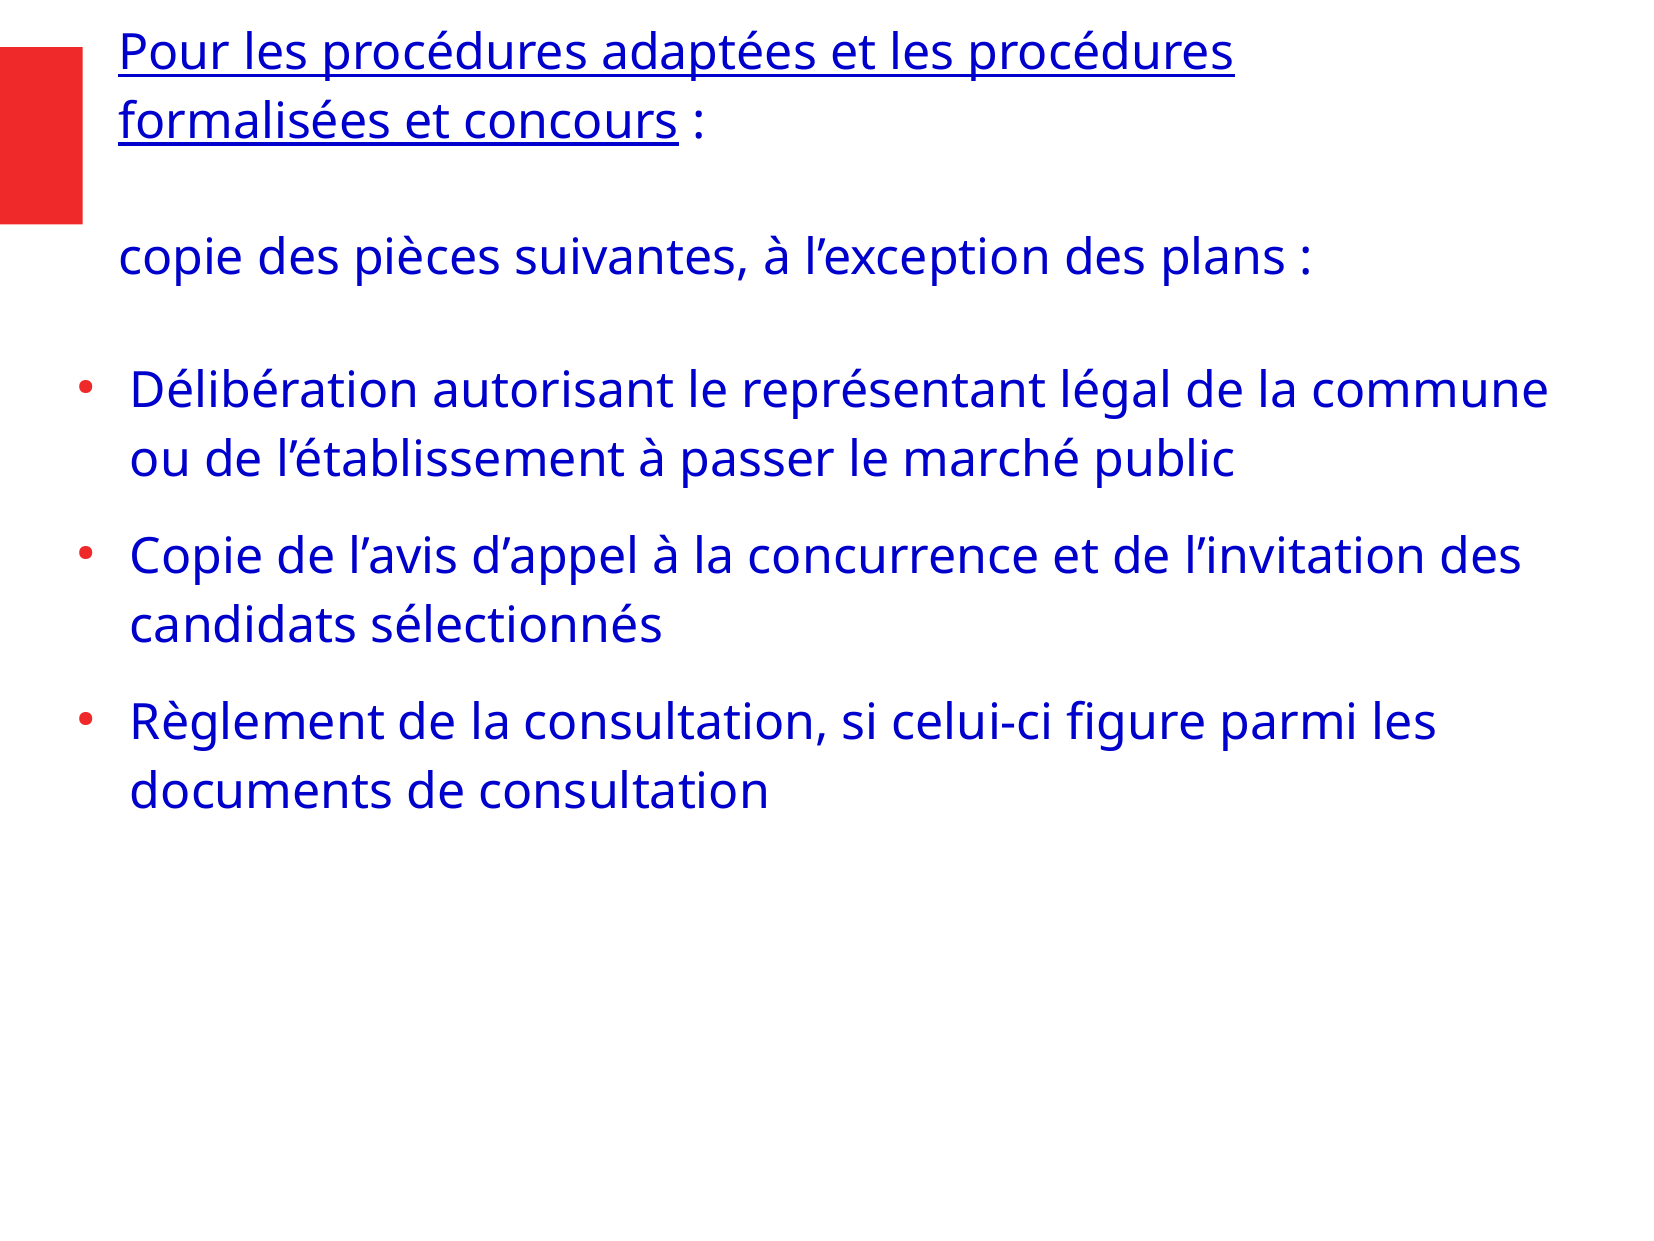

# Pour les procédures adaptées et les procédures 	 formalisées et concours : copie des pièces suivantes, à l’exception des plans :
Délibération autorisant le représentant légal de la commune ou de l’établissement à passer le marché public
Copie de l’avis d’appel à la concurrence et de l’invitation des candidats sélectionnés
Règlement de la consultation, si celui-ci figure parmi les documents de consultation